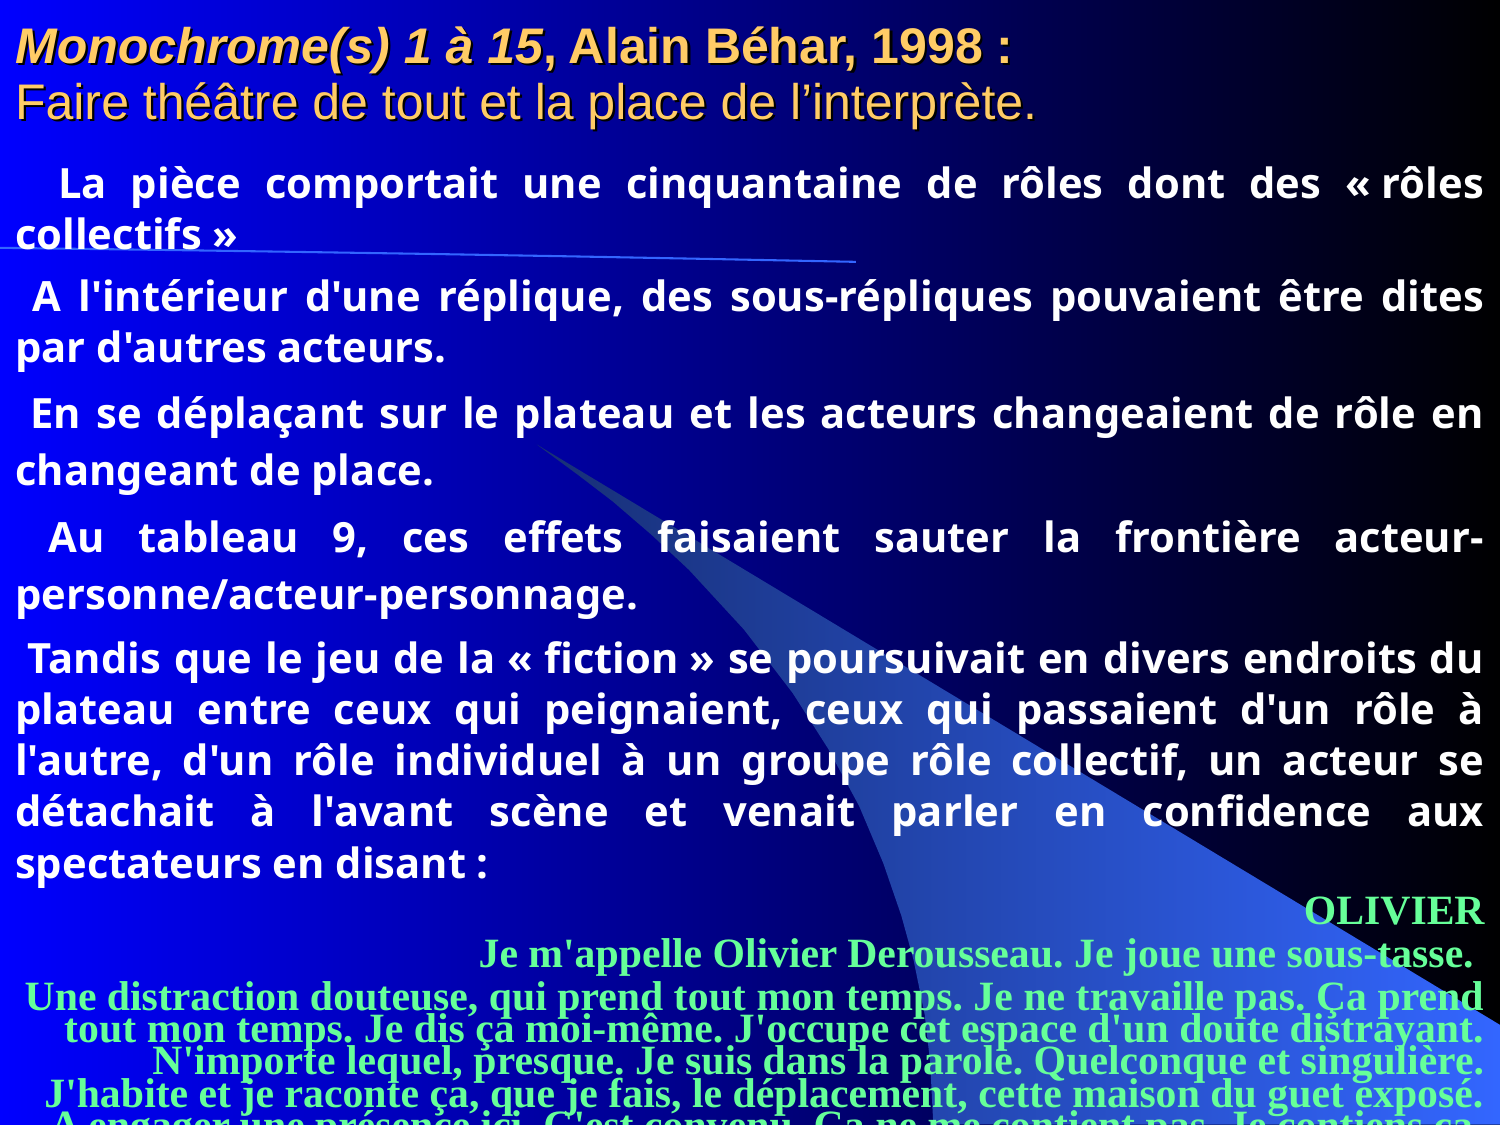

# Monochrome(s) 1 à 15, Alain Béhar, 1998 : Faire théâtre de tout et la place de l’interprète.
 La pièce comportait une cinquantaine de rôles dont des « rôles collectifs »
 A l'intérieur d'une réplique, des sous-répliques pouvaient être dites par d'autres acteurs.
 En se déplaçant sur le plateau et les acteurs changeaient de rôle en changeant de place.
 Au tableau 9, ces effets faisaient sauter la frontière acteur-personne/acteur-personnage.
 Tandis que le jeu de la « fiction » se poursuivait en divers endroits du plateau entre ceux qui peignaient, ceux qui passaient d'un rôle à l'autre, d'un rôle individuel à un groupe rôle collectif, un acteur se détachait à l'avant scène et venait parler en confidence aux spectateurs en disant :
OLIVIER
Je m'appelle Olivier Derousseau. Je joue une sous-tasse.
Une distraction douteuse, qui prend tout mon temps. Je ne travaille pas. Ça prend tout mon temps. Je dis ça moi-même. J'occupe cet espace d'un doute distrayant. N'importe lequel, presque. Je suis dans la parole. Quelconque et singulière. J'habite et je raconte ça, que je fais, le déplacement, cette maison du guet exposé. A engager une présence ici. C'est convenu. Ça ne me contient pas. Je contiens ça, l'usage et les rabes. J'expose aussi l'exposition. Je suis l'exposition. J'accrois en quelque sorte ma virginité.
 Ce nouvel espace d'interprétation ouvre d'abord sur le monde réel et inscrit vraiment l'acteur comme seul décideur du passage d'un état-civil (celui que lui donne le monde réel) à d'autres, (ceux qu'il accepte d'occuper sur la scène). Mais il s'agit d'un « acte » qui met toujours en jeu « le même ».